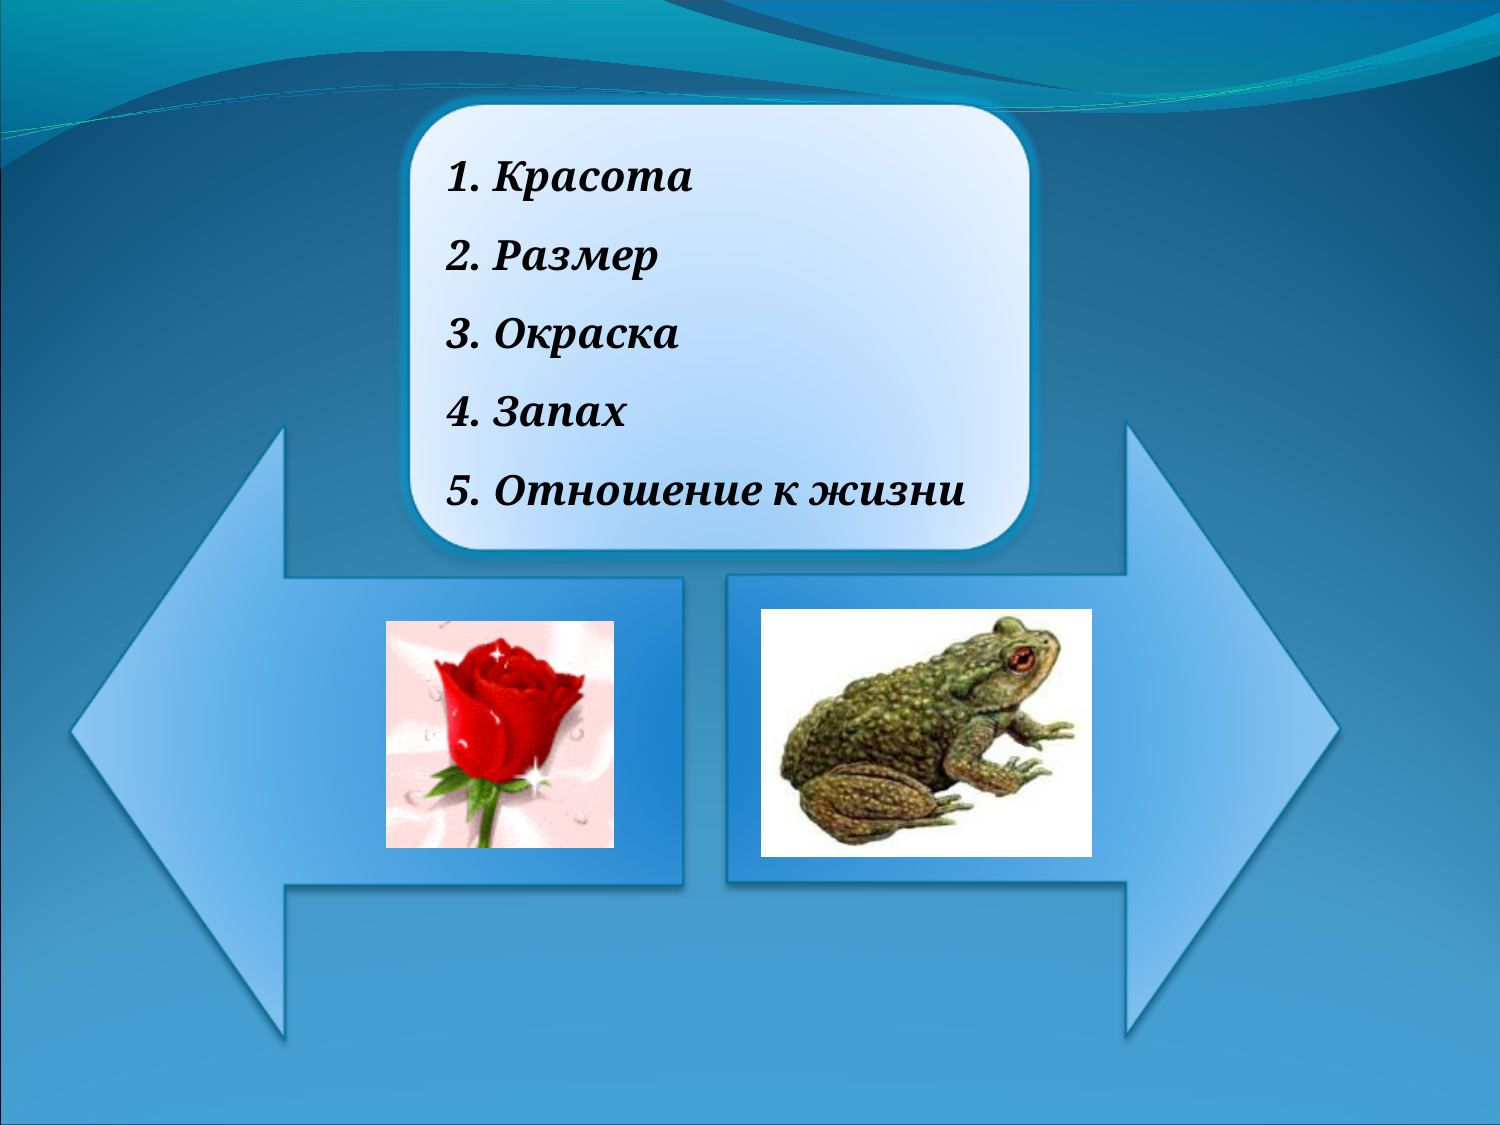

1. Красота
2. Размер
3. Окраска
4. Запах
5. Отношение к жизни